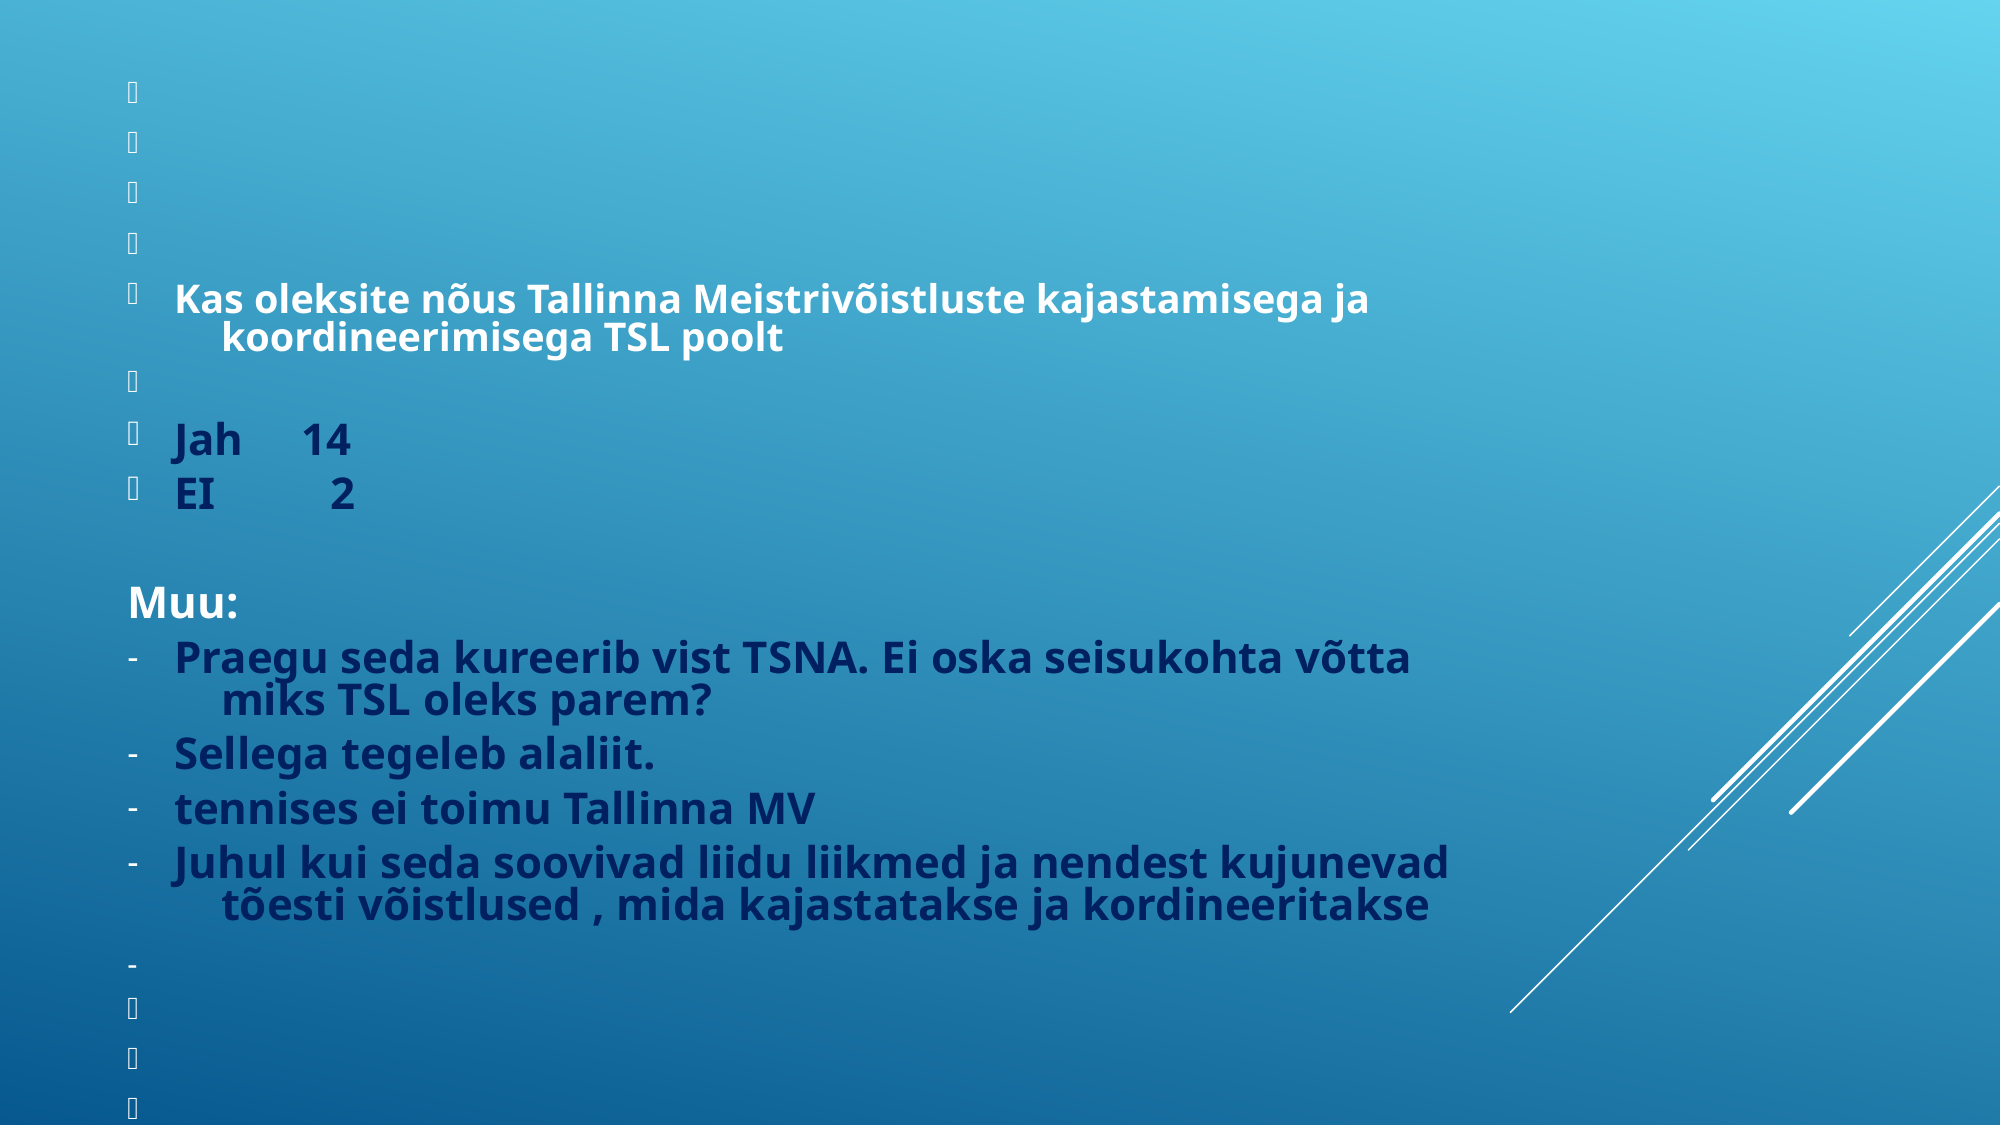

# Kas oleksite nõus Tallinna Meistrivõistluste kajastamisega ja koordineerimisega TSL poolt
Jah 14
EI 2
Muu:
Praegu seda kureerib vist TSNA. Ei oska seisukohta võtta miks TSL oleks parem?
Sellega tegeleb alaliit.
tennises ei toimu Tallinna MV
Juhul kui seda soovivad liidu liikmed ja nendest kujunevad tõesti võistlused , mida kajastatakse ja kordineeritakse